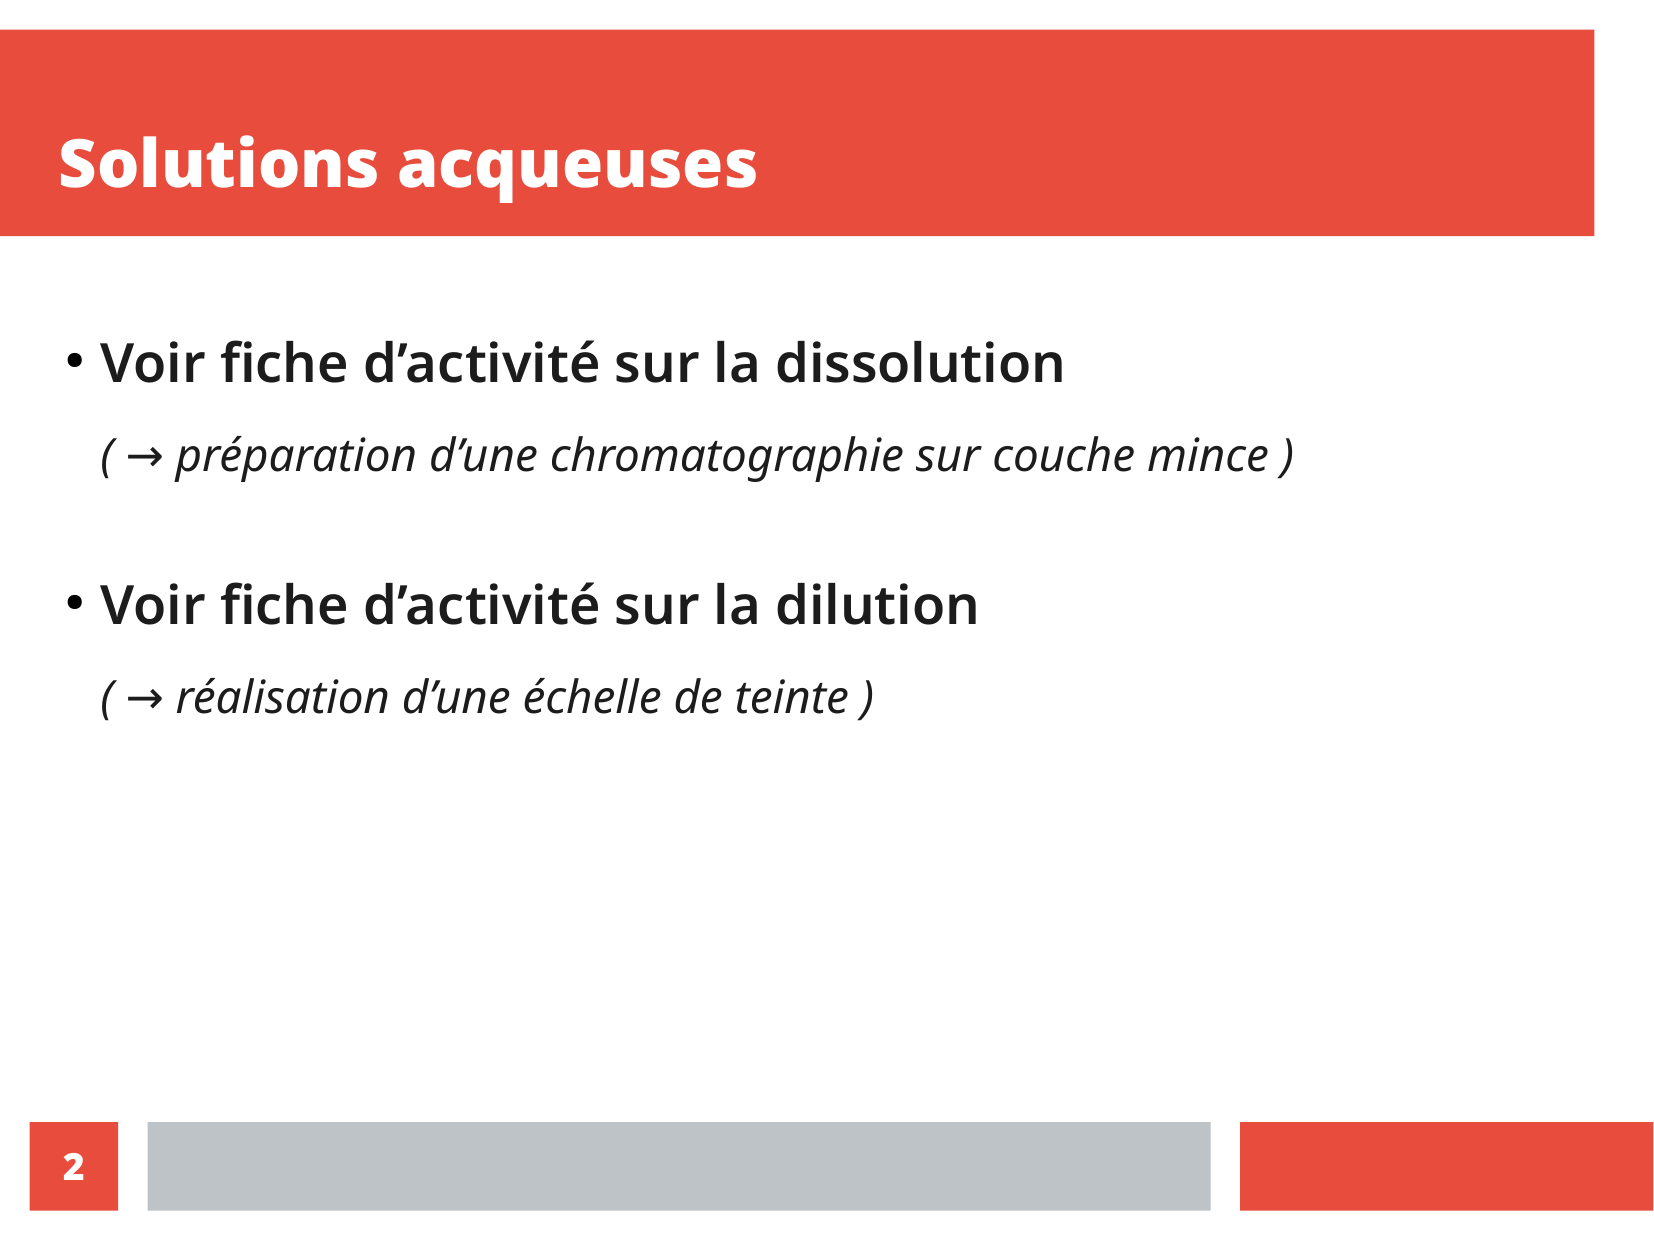

# Solutions acqueuses
Voir fiche d’activité sur la dissolution
( → préparation d’une chromatographie sur couche mince )
Voir fiche d’activité sur la dilution
( → réalisation d’une échelle de teinte )
2